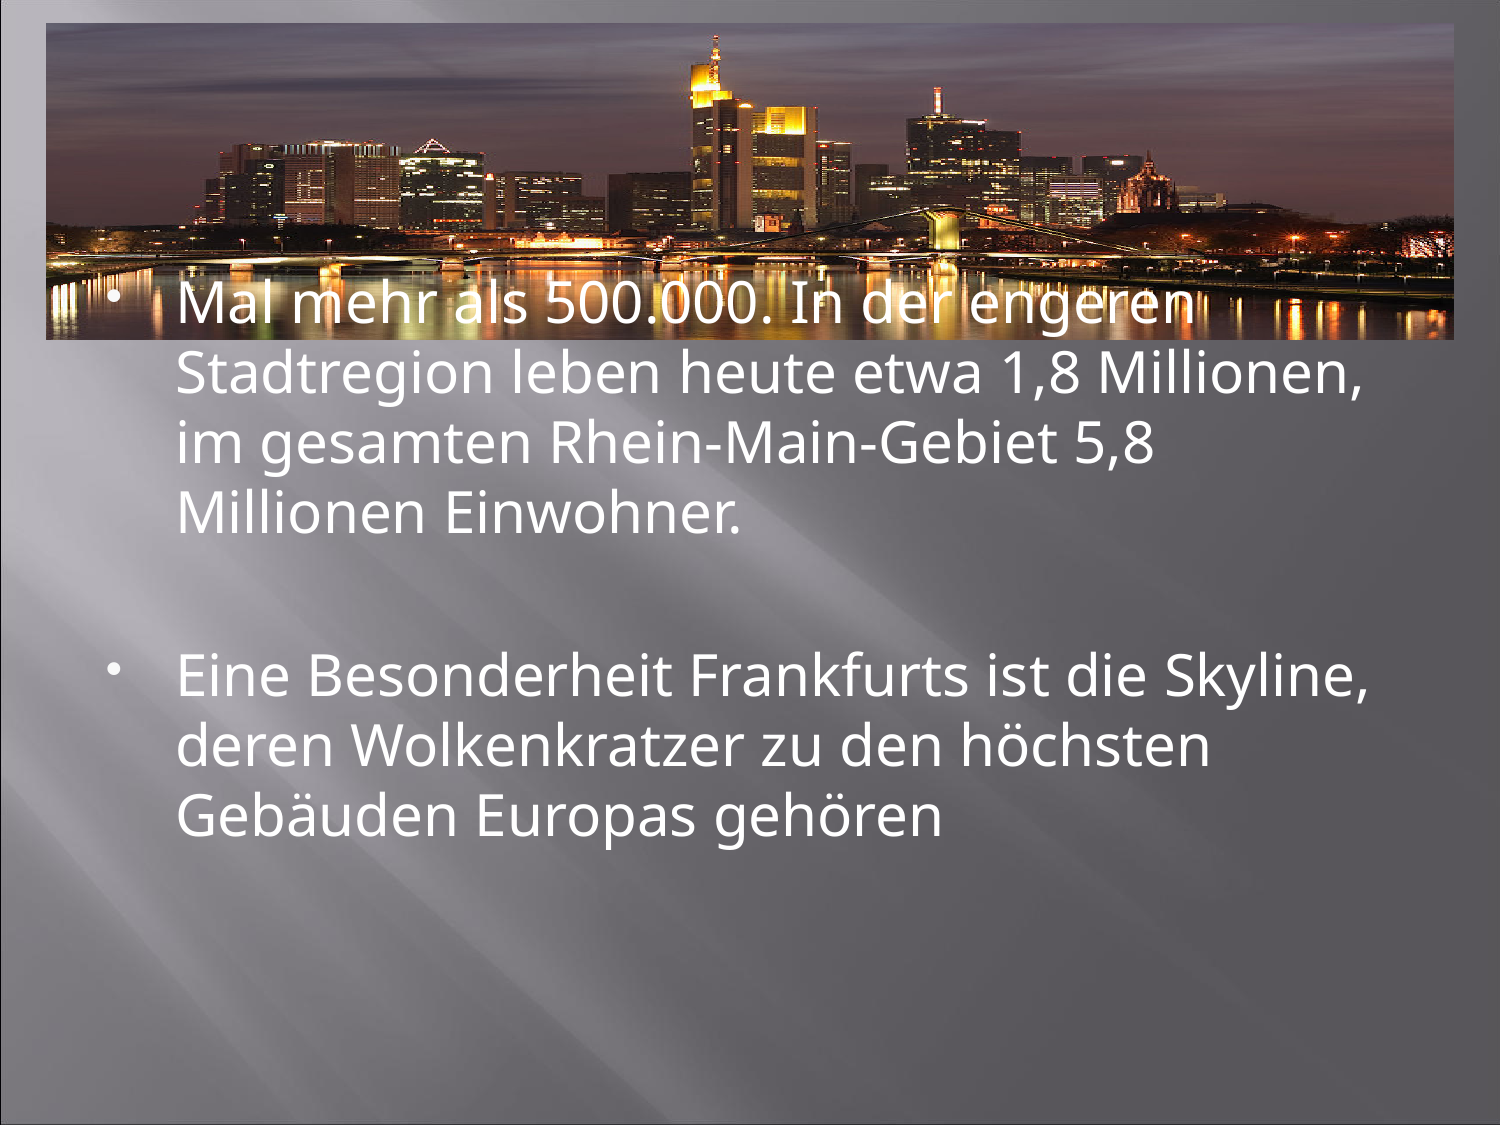

# Mal mehr als 500.000. In der engeren Stadtregion leben heute etwa 1,8 Millionen, im gesamten Rhein-Main-Gebiet 5,8 Millionen Einwohner.
Eine Besonderheit Frankfurts ist die Skyline, deren Wolkenkratzer zu den höchsten Gebäuden Europas gehören